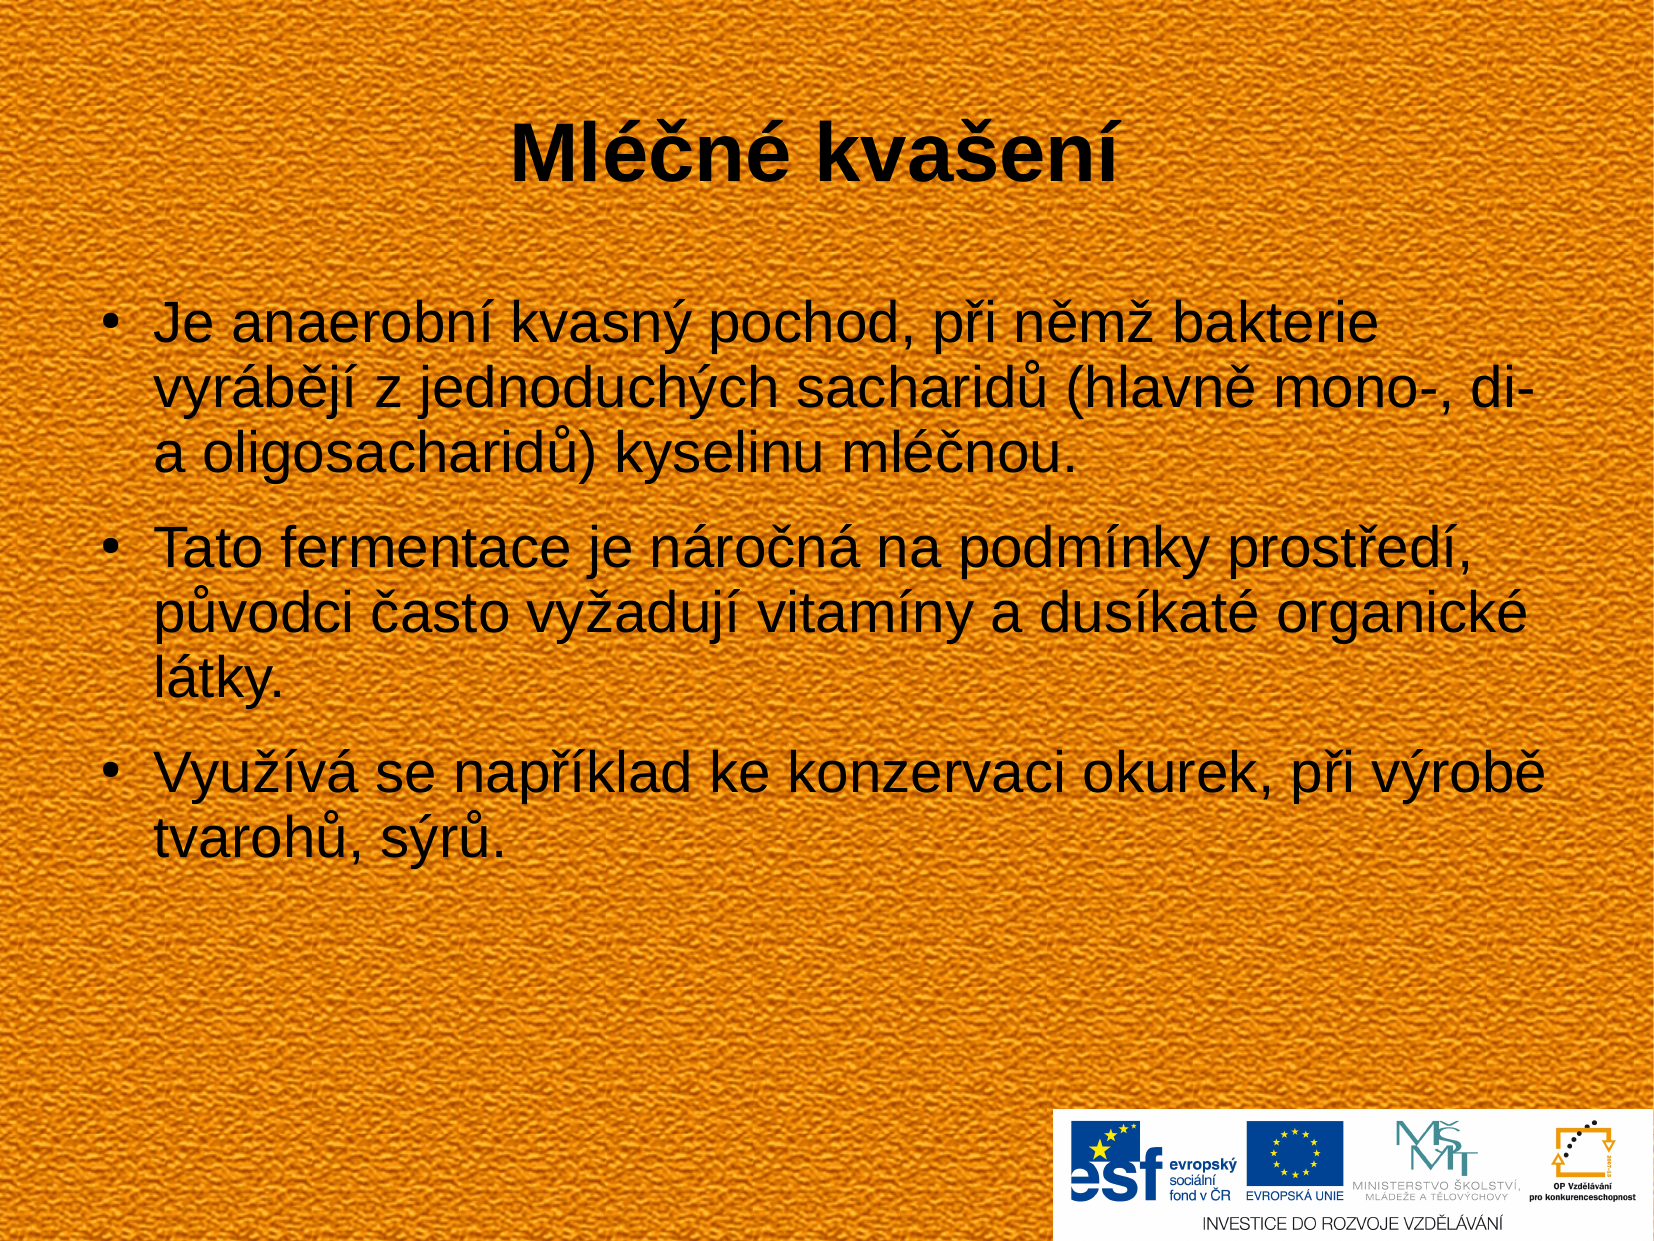

# Mléčné kvašení
Je anaerobní kvasný pochod, při němž bakterie vyrábějí z jednoduchých sacharidů (hlavně mono-, di- a oligosacharidů) kyselinu mléčnou.
Tato fermentace je náročná na podmínky prostředí, původci často vyžadují vitamíny a dusíkaté organické látky.
Využívá se například ke konzervaci okurek, při výrobě tvarohů, sýrů.